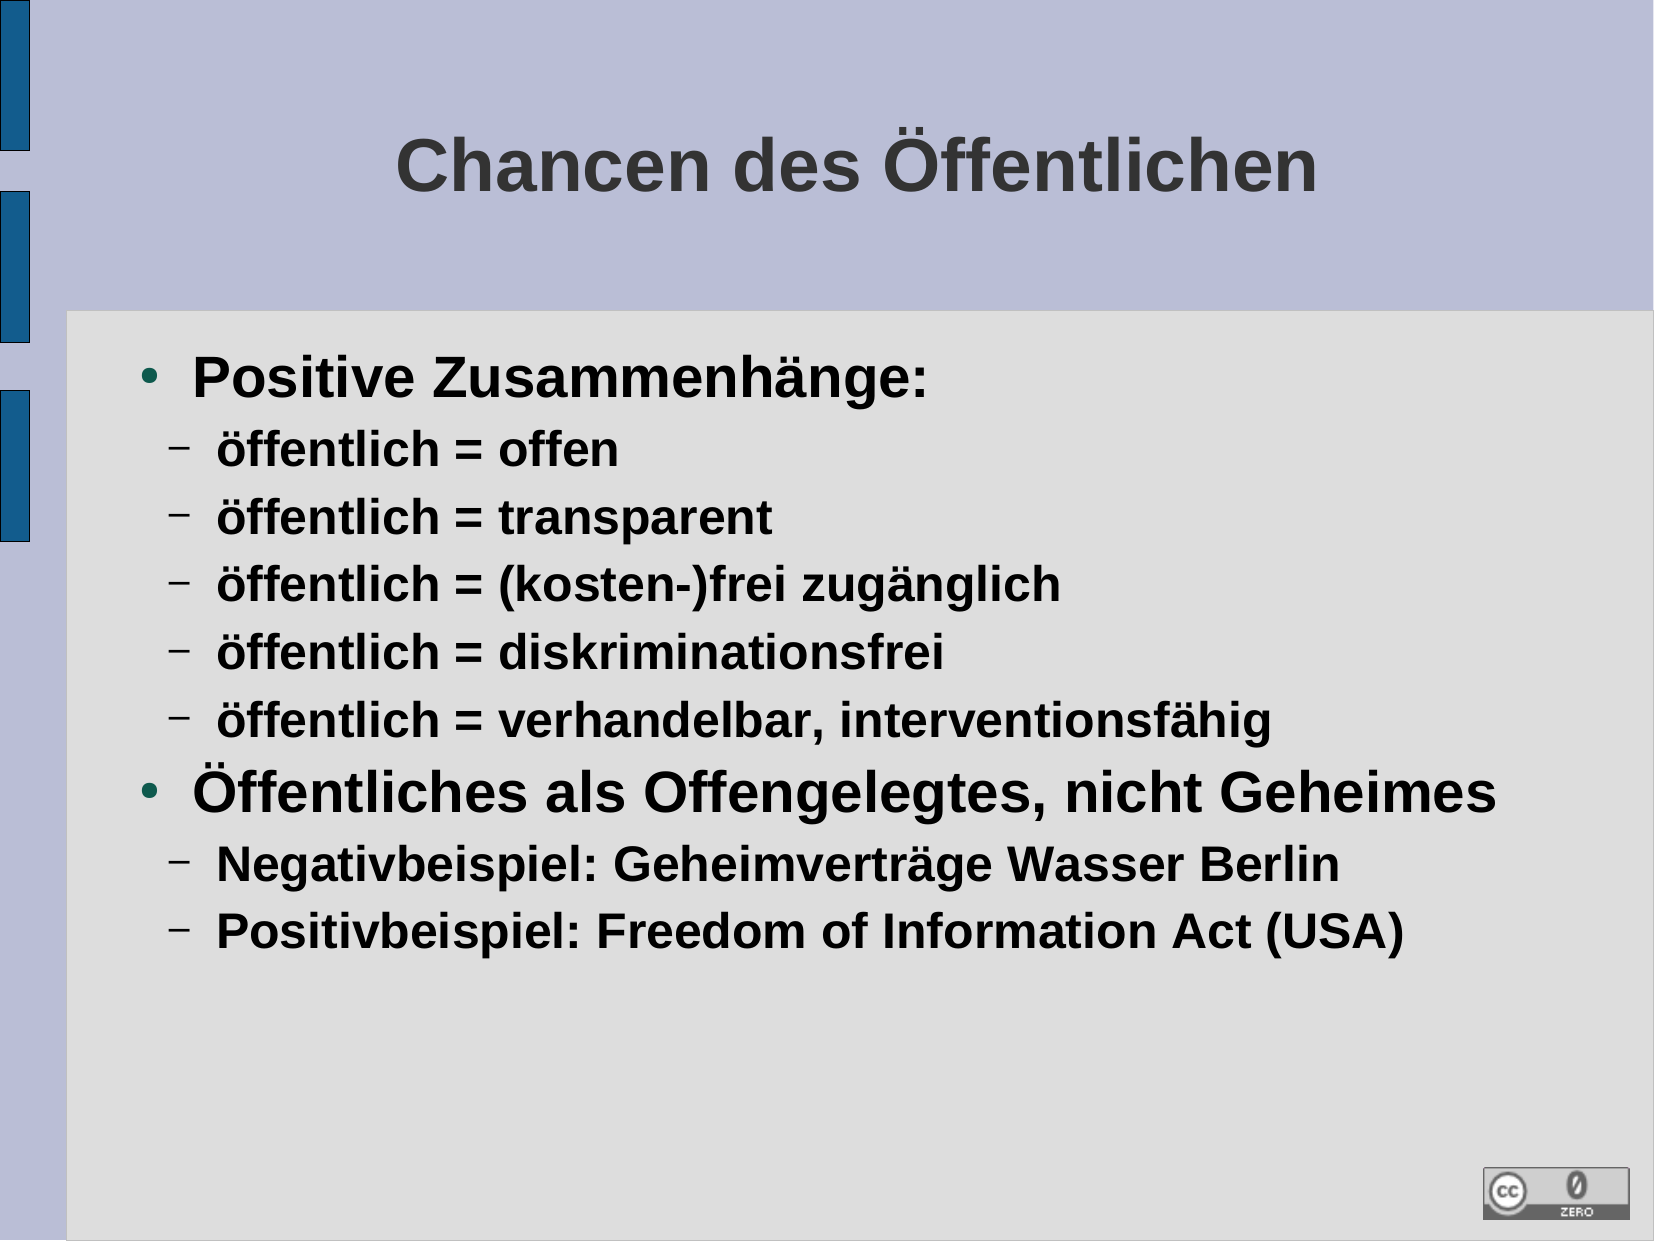

# Chancen des Öffentlichen
Positive Zusammenhänge:
öffentlich = offen
öffentlich = transparent
öffentlich = (kosten-)frei zugänglich
öffentlich = diskriminationsfrei
öffentlich = verhandelbar, interventionsfähig
Öffentliches als Offengelegtes, nicht Geheimes
Negativbeispiel: Geheimverträge Wasser Berlin
Positivbeispiel: Freedom of Information Act (USA)